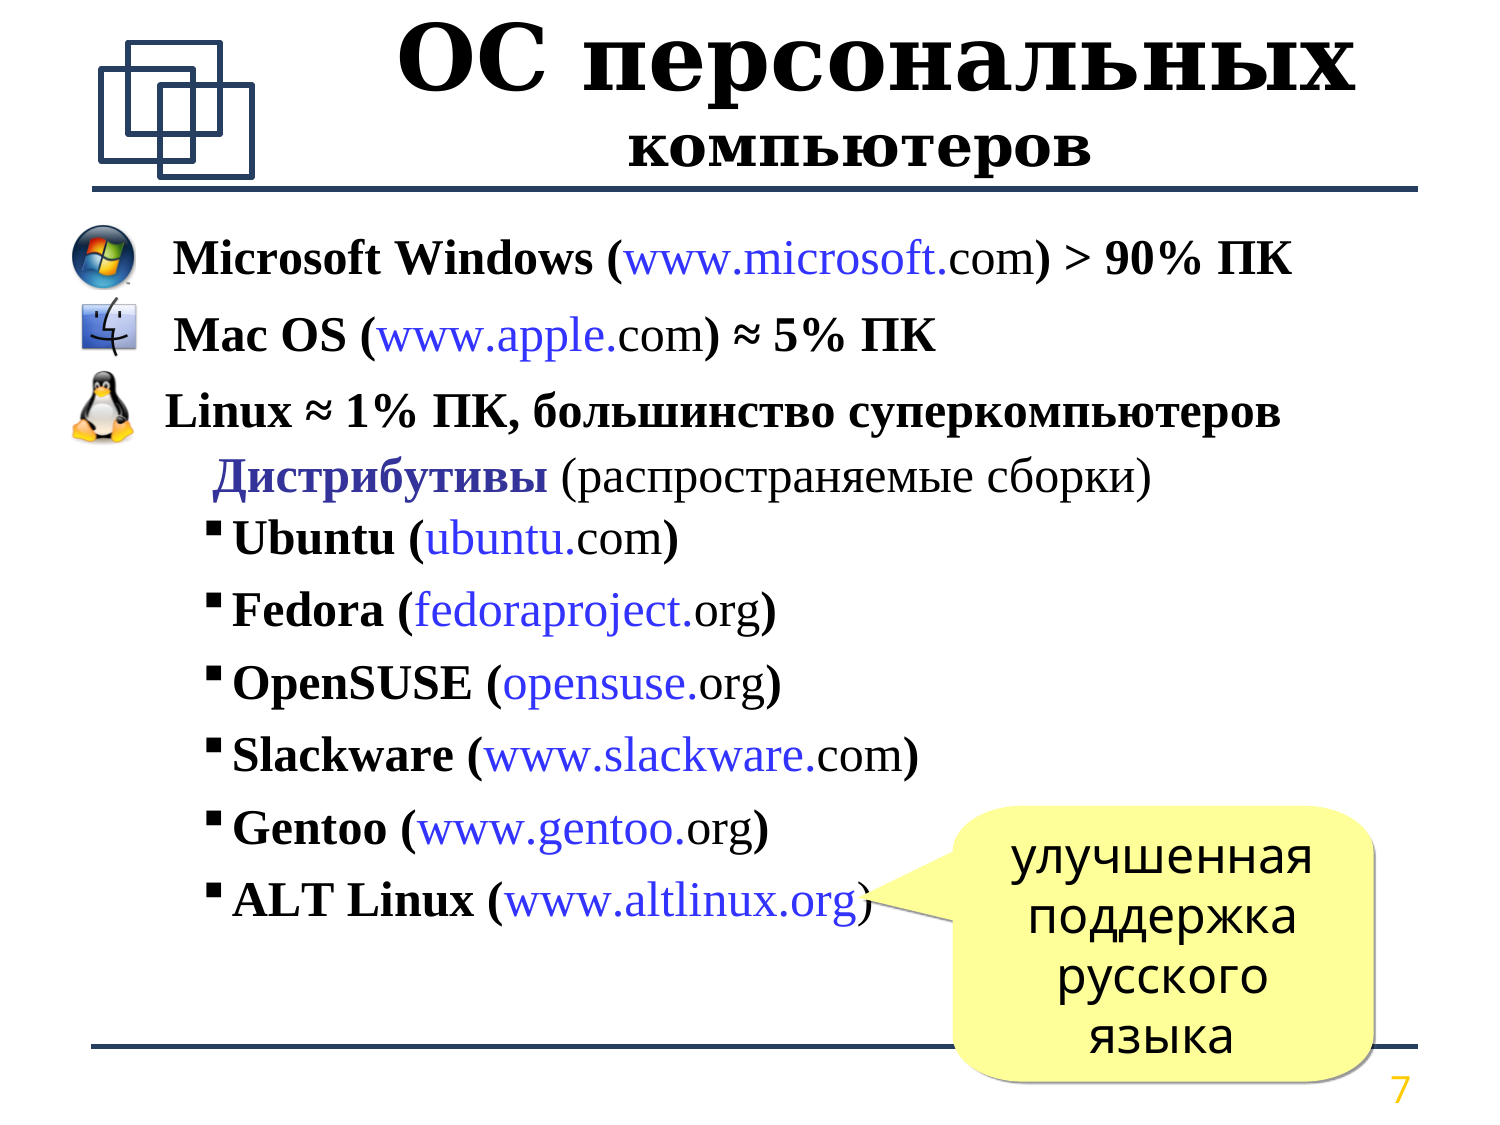

# ОС персональных компьютеров
Microsoft Windows (www.microsoft.com) > 90% ПК
Mac OS (www.apple.com) ≈ 5% ПК
Linux ≈ 1% ПК, большинство суперкомпьютеров
Дистрибутивы (распространяемые сборки)
Ubuntu (ubuntu.com)
Fedora (fedoraproject.org)
OpenSUSE (opensuse.org)
Slackware (www.slackware.com)
Gentoo (www.gentoo.org)
ALT Linux (www.altlinux.org)
улучшенная поддержка русского языка